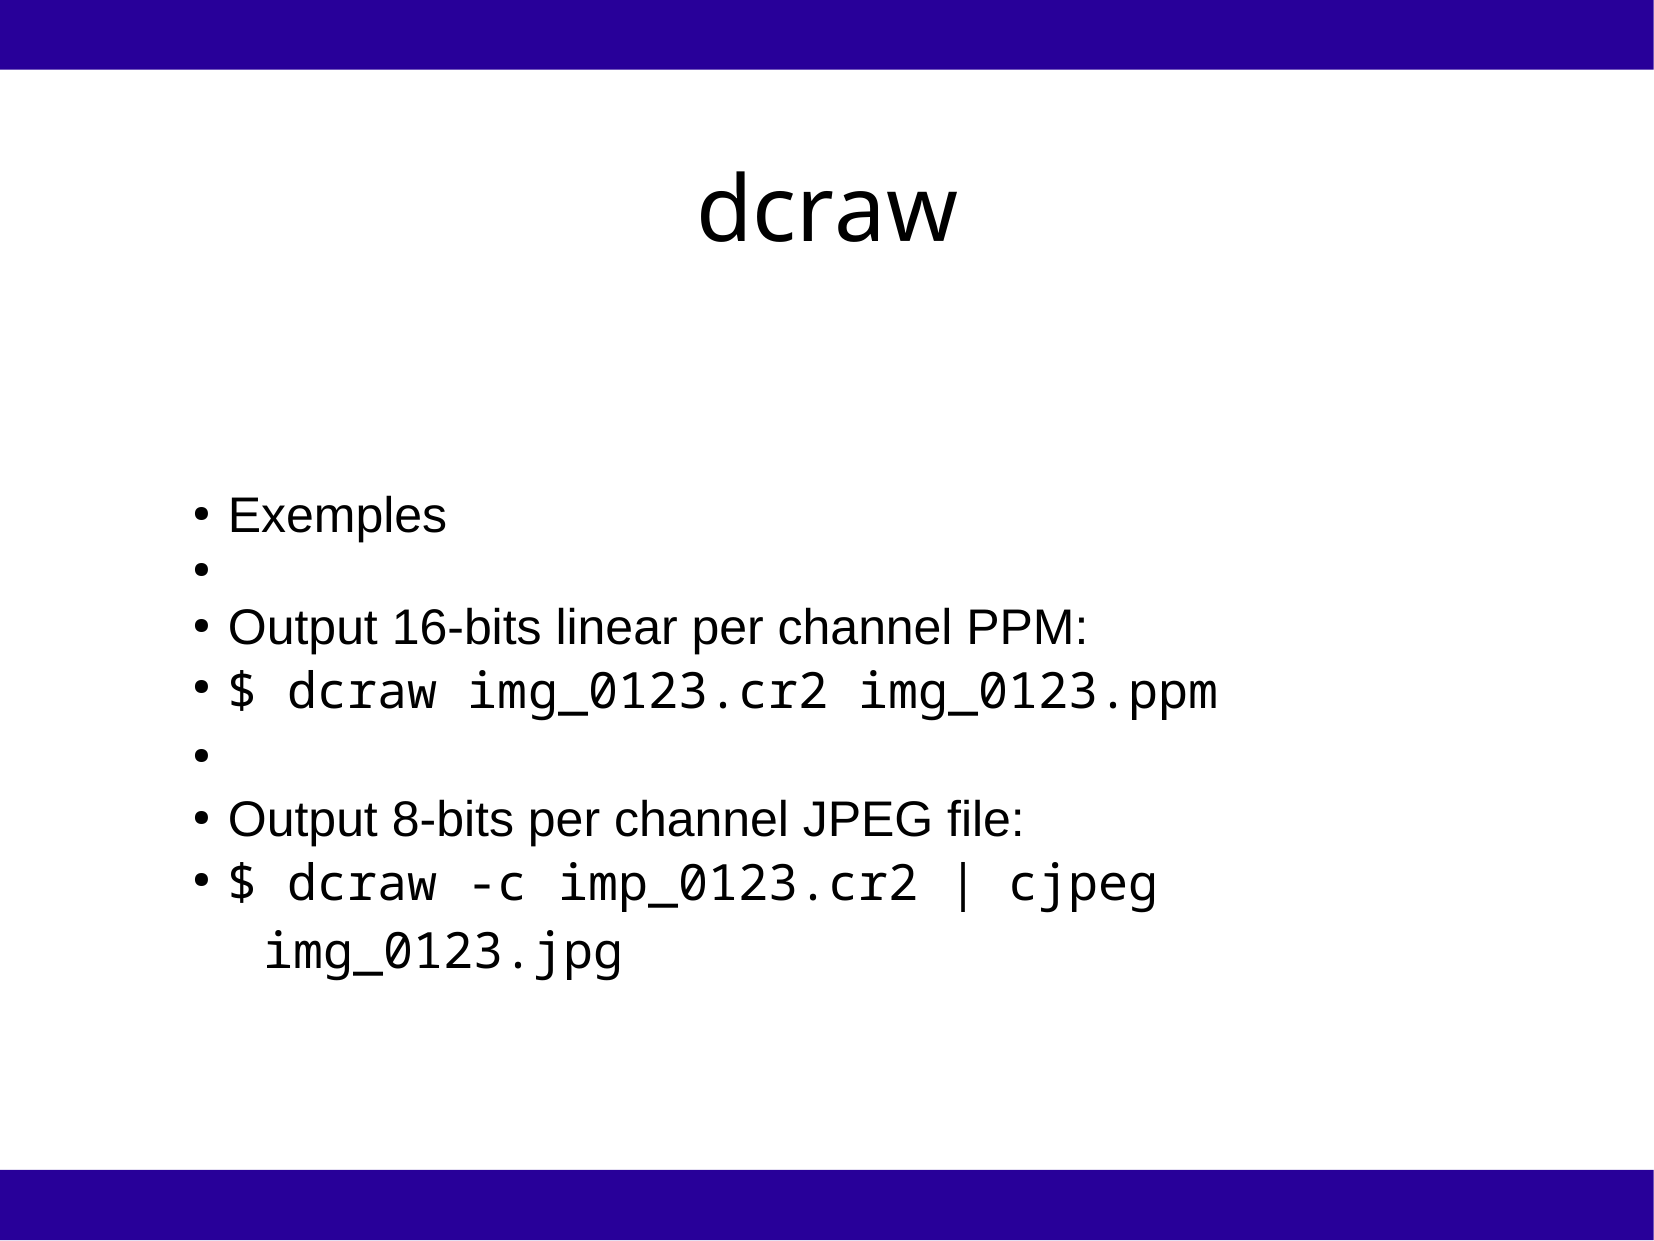

# dcraw
Exemples
Output 16-bits linear per channel PPM:
$ dcraw img_0123.cr2 img_0123.ppm
Output 8-bits per channel JPEG file:
$ dcraw -c imp_0123.cr2 | cjpeg img_0123.jpg